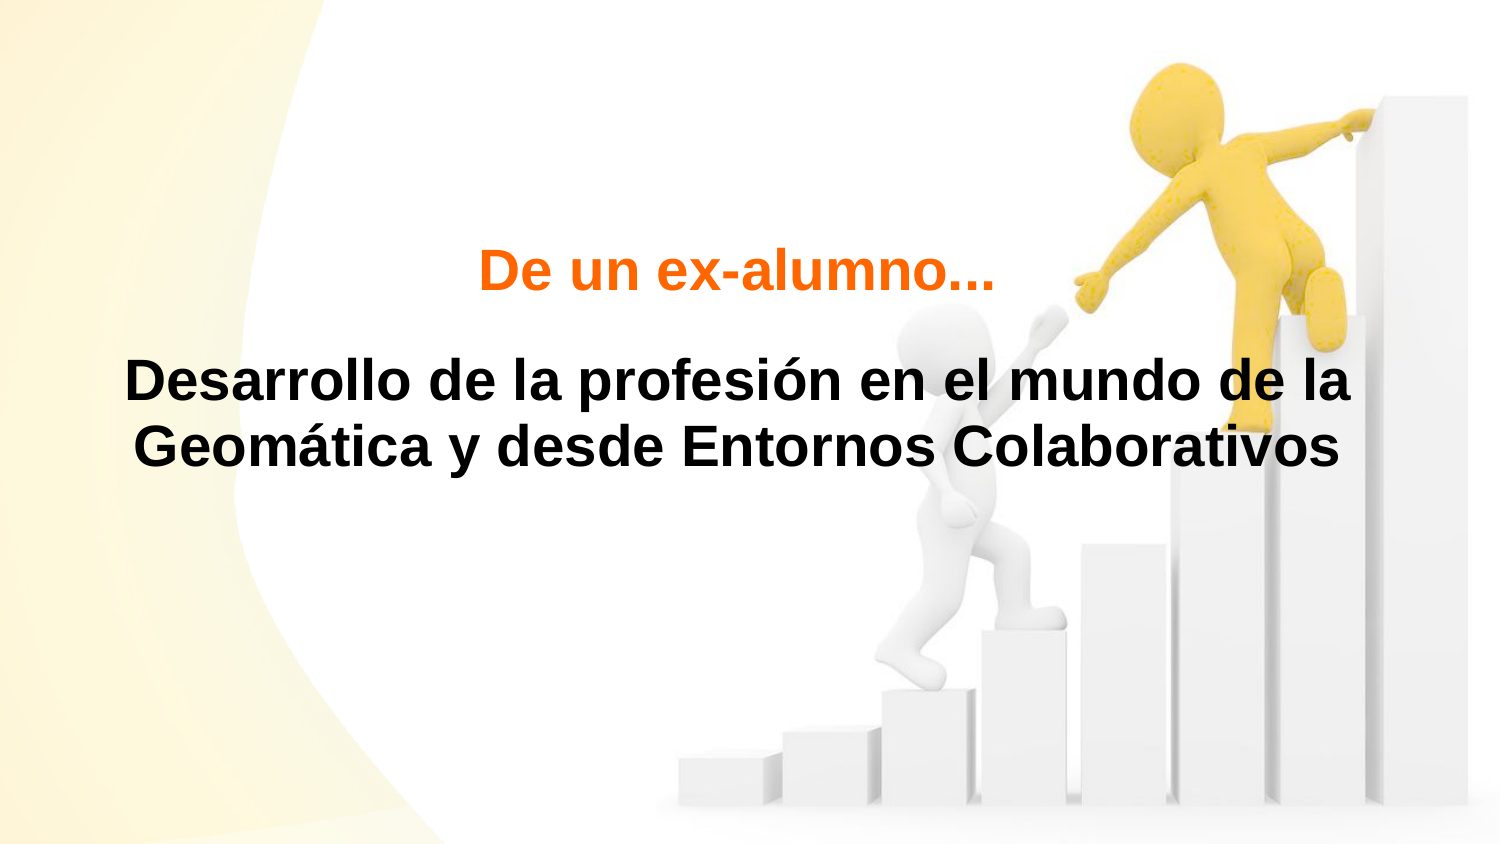

De un ex-alumno...
Desarrollo de la profesión en el mundo de la Geomática y desde Entornos Colaborativos